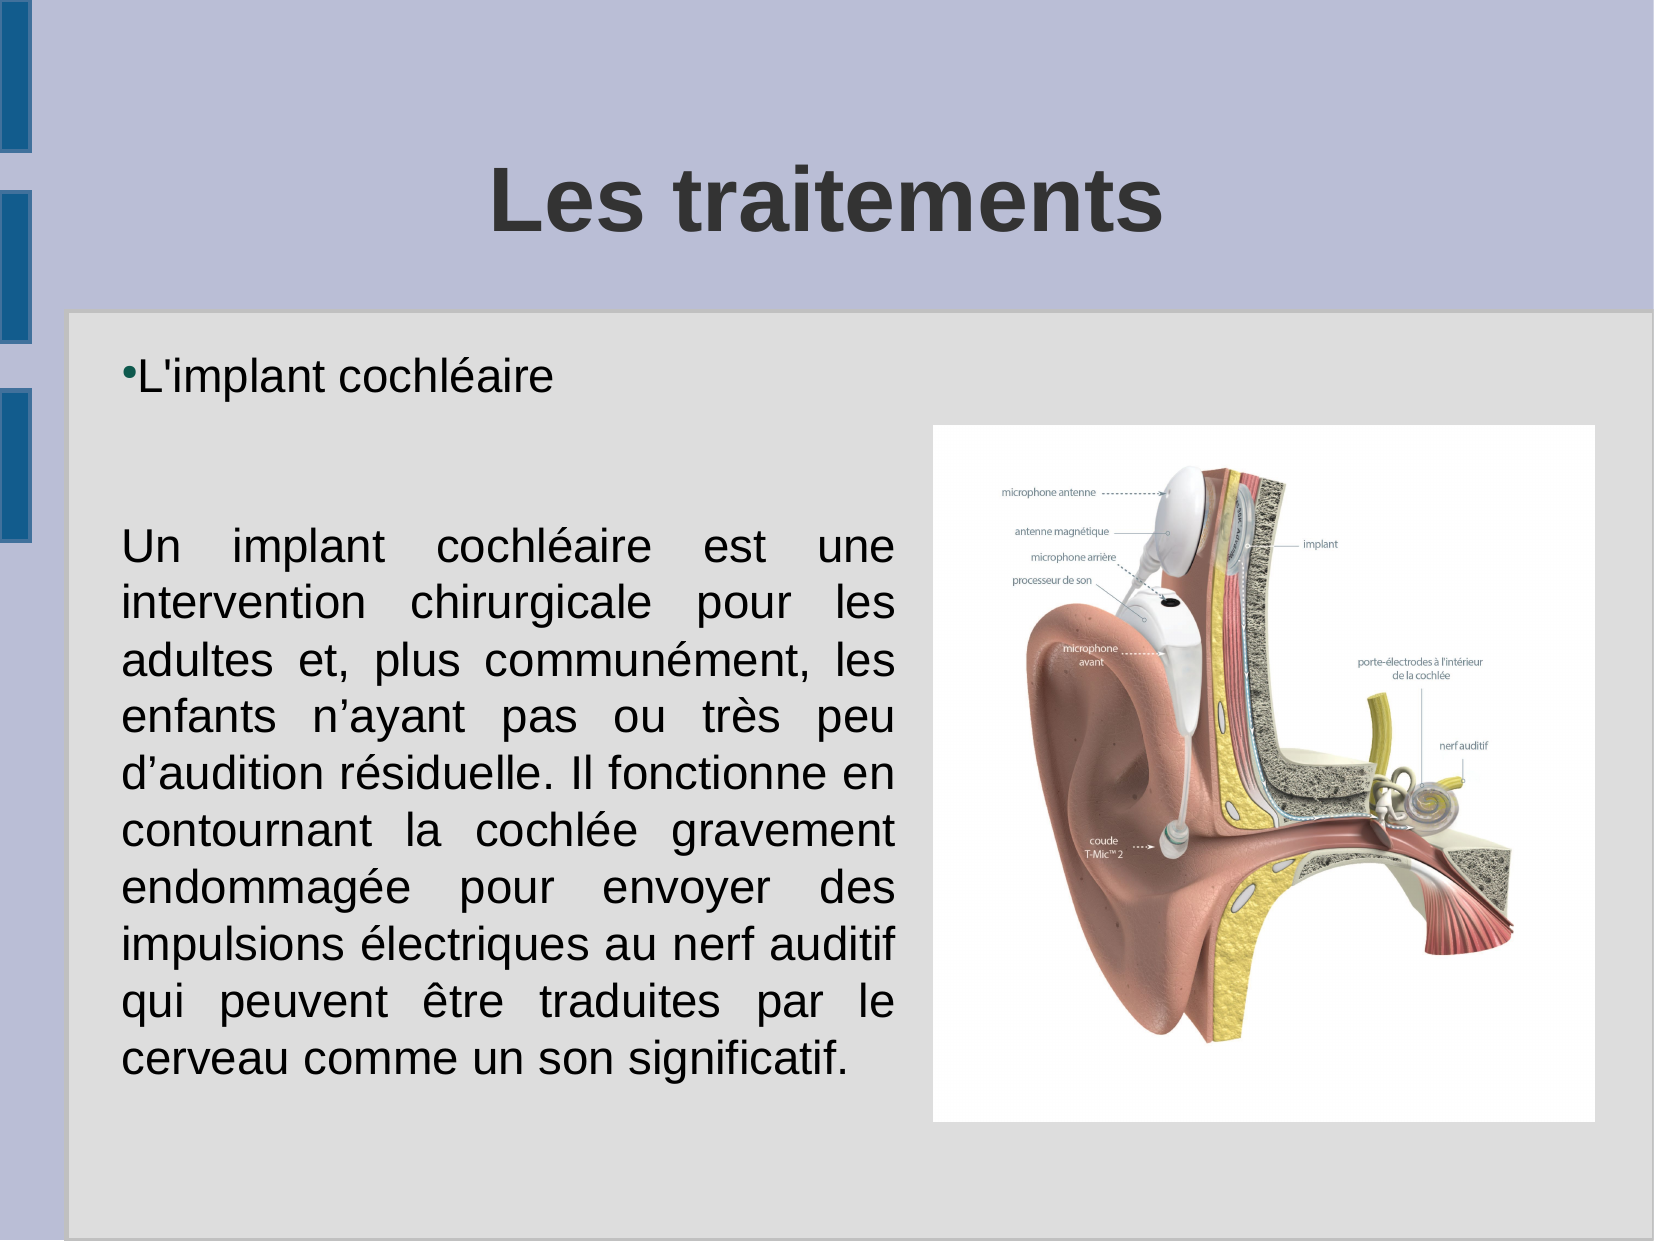

# Les traitements
L'implant cochléaire
Un implant cochléaire est une intervention chirurgicale pour les adultes et, plus communément, les enfants n’ayant pas ou très peu d’audition résiduelle. Il fonctionne en contournant la cochlée gravement endommagée pour envoyer des impulsions électriques au nerf auditif qui peuvent être traduites par le cerveau comme un son significatif.